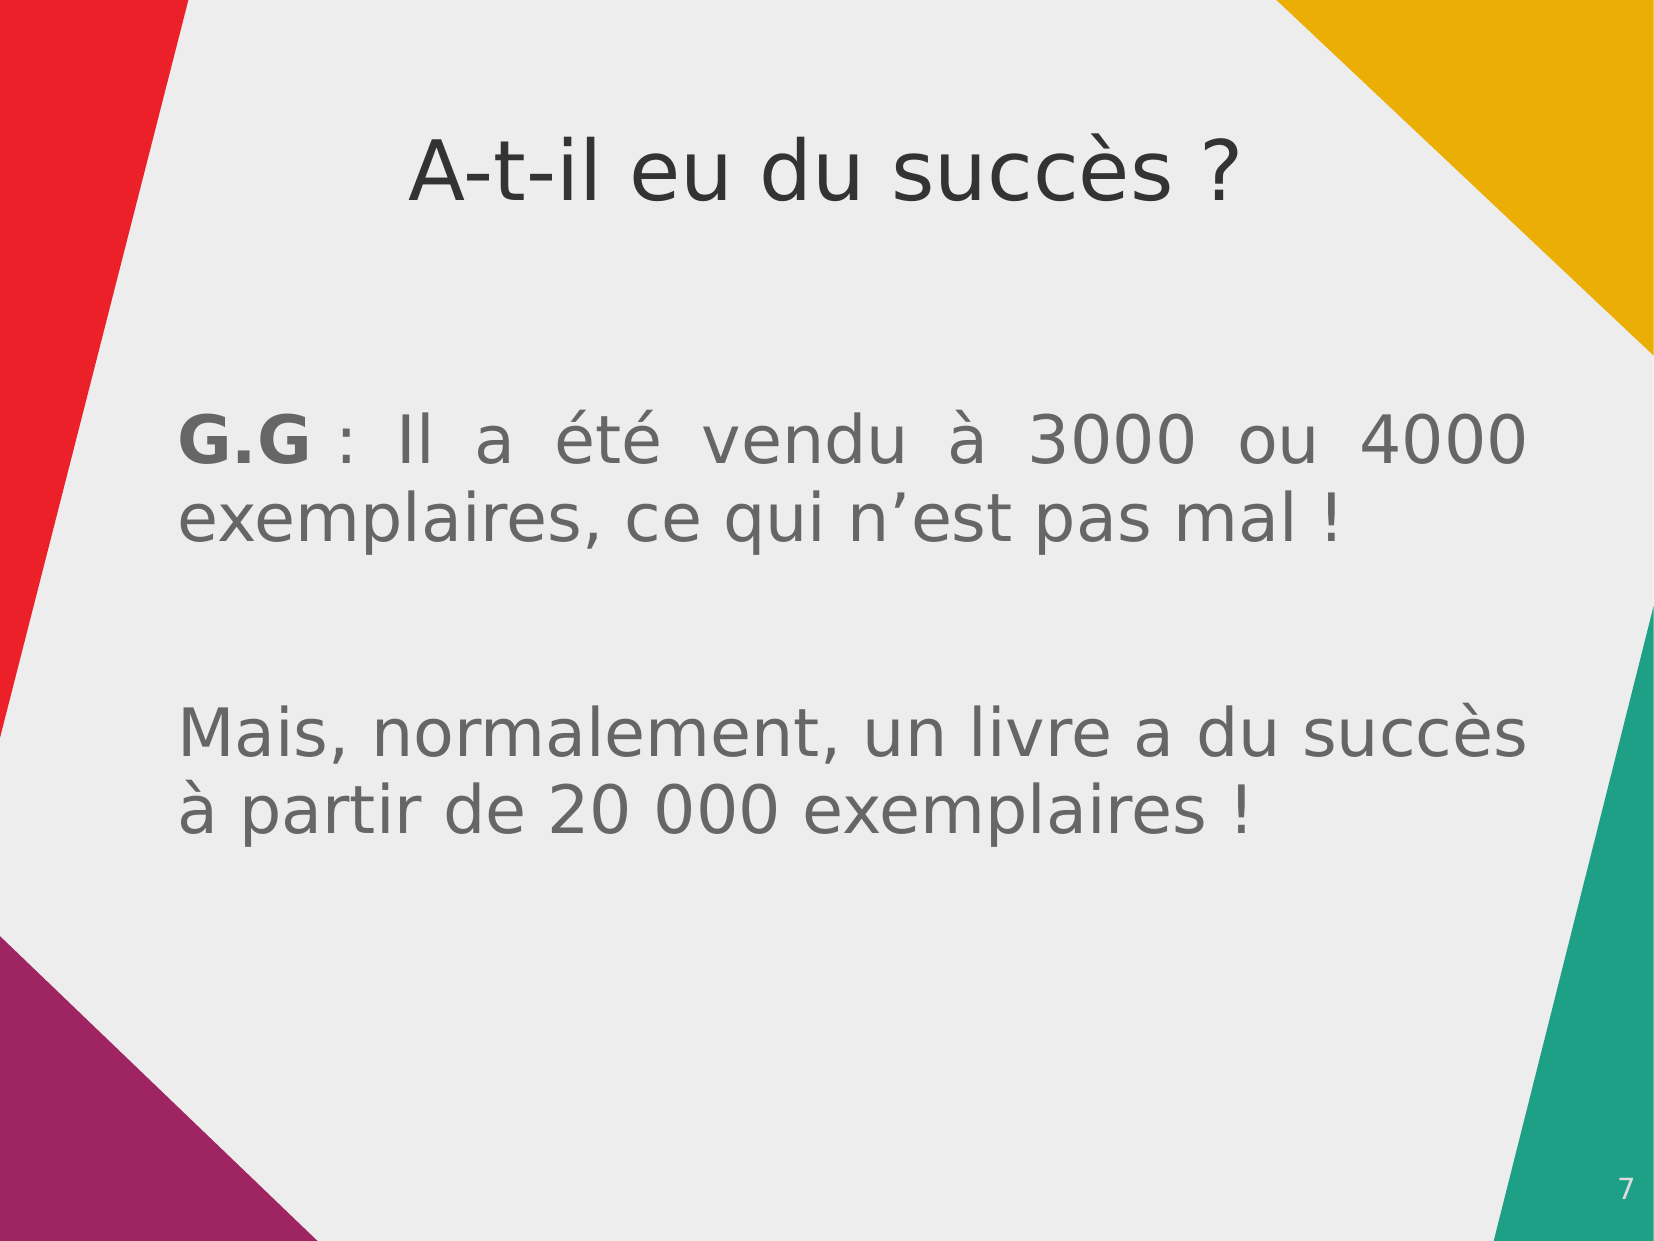

# A-t-il eu du succès ?
G.G : Il a été vendu à 3000 ou 4000 exemplaires, ce qui n’est pas mal !
Mais, normalement, un livre a du succès à partir de 20 000 exemplaires !
7